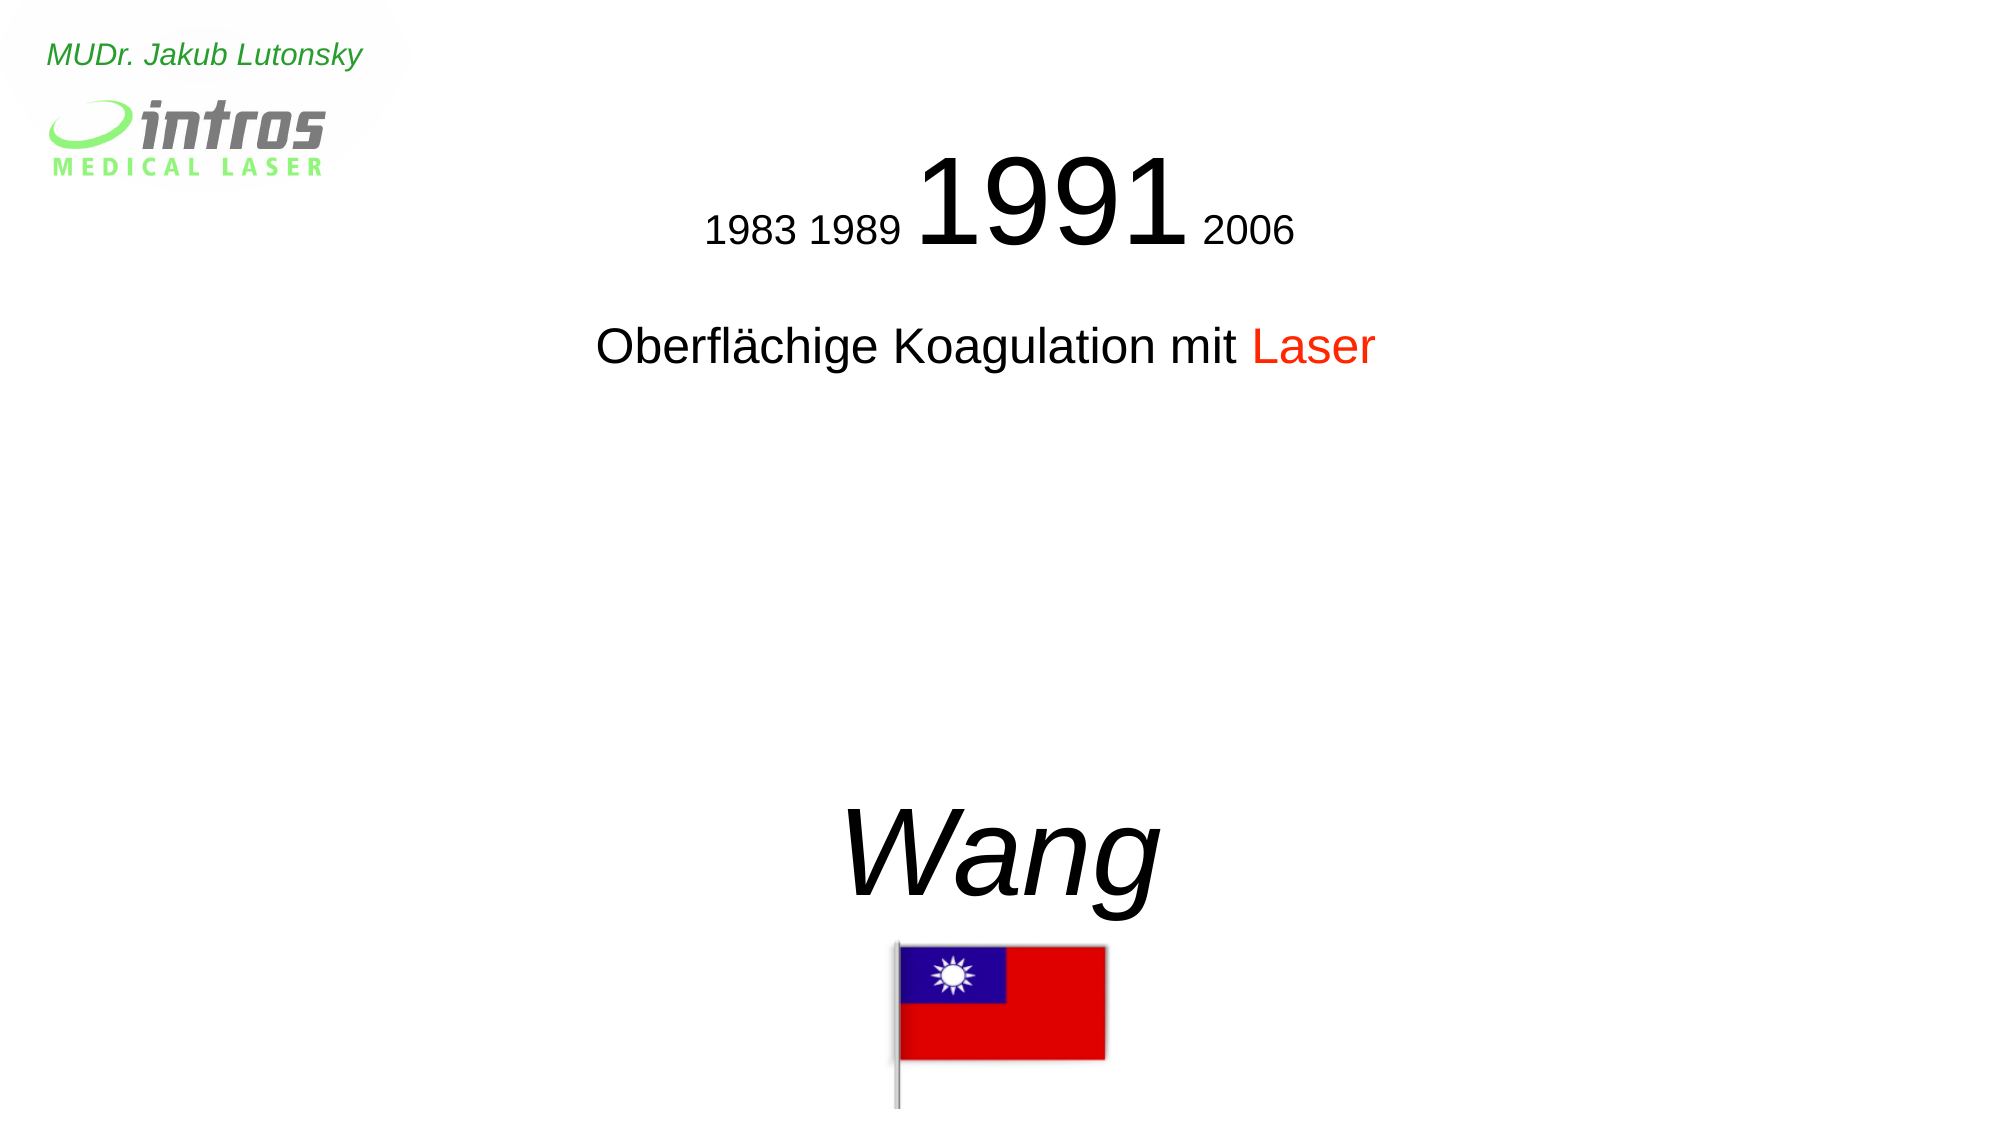

1983 1989 1991 2006
Oberflächige Koagulation mit Laser
Wang